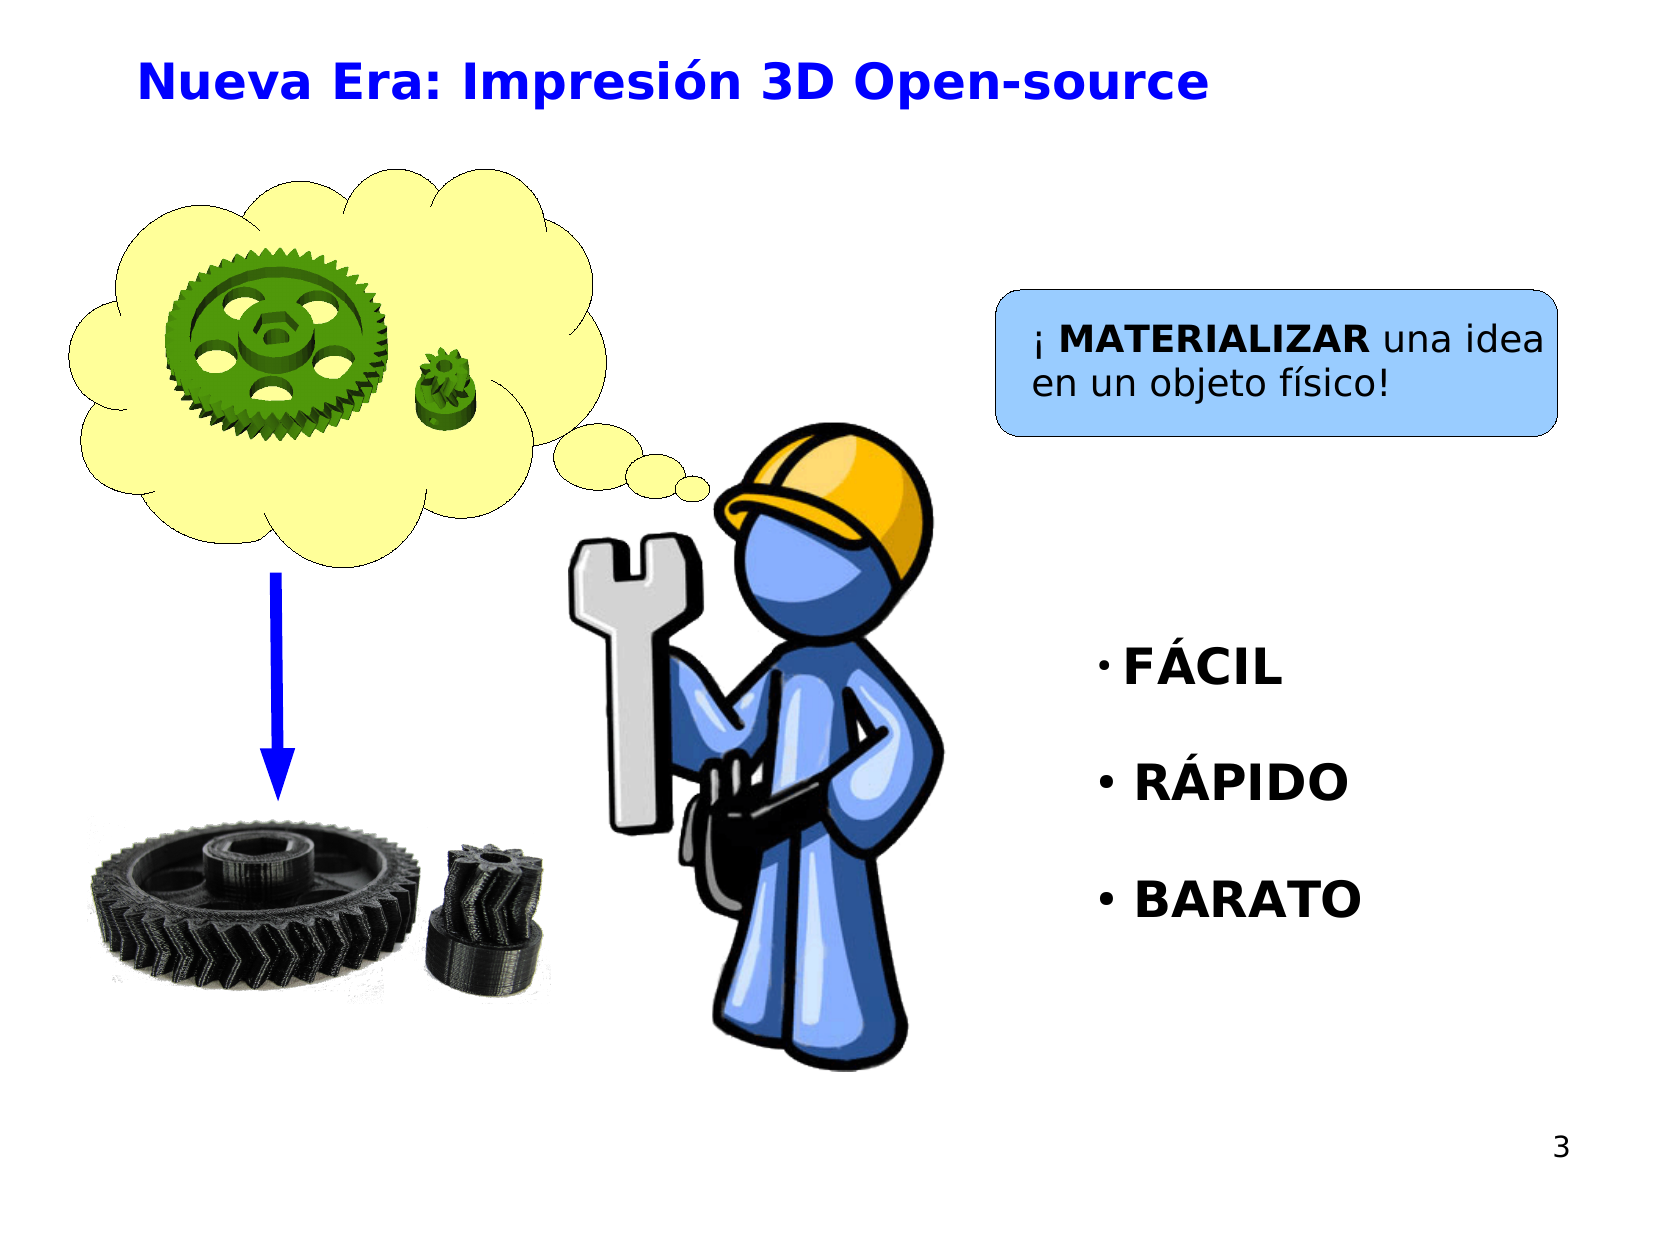

Nueva Era: Impresión 3D Open-source
¡ MATERIALIZAR una idea en un objeto físico!
 FÁCIL
 RÁPIDO
 BARATO
3